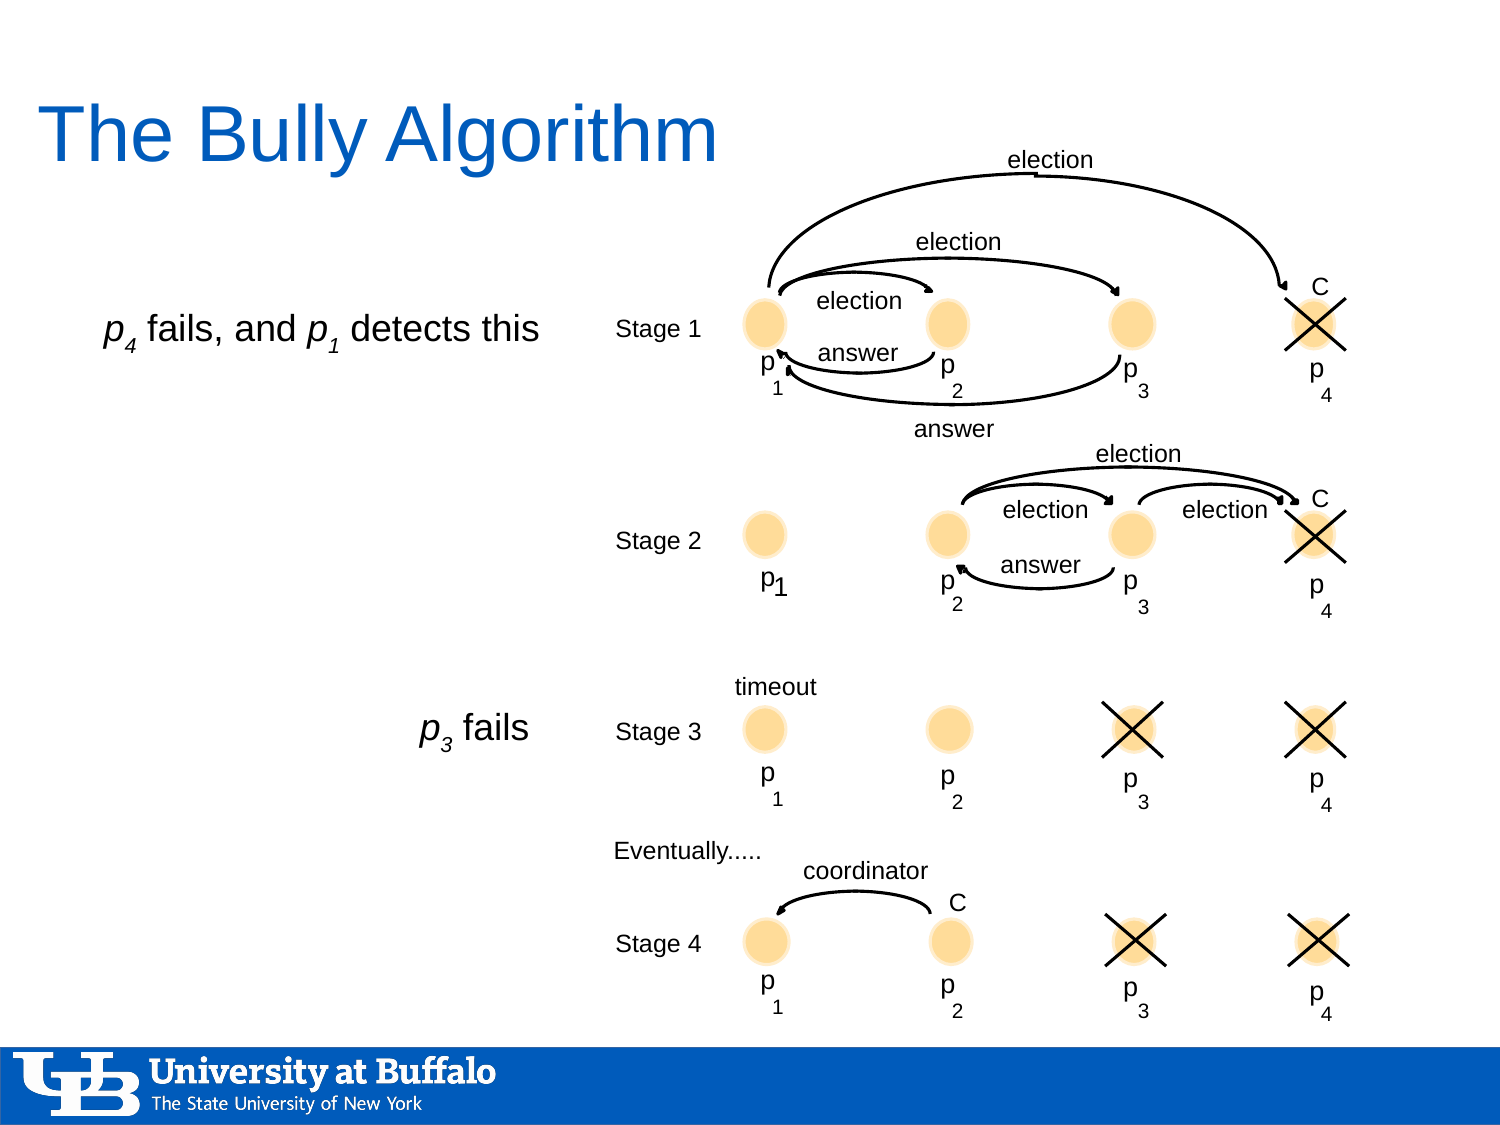

# The Bully Algorithm
election
election
C
election
Stage 1
answer
p
p
p
p
1
2
3
4
answer
election
C
election
election
Stage 2
answer
p
p
p
p
1
2
3
4
timeout
Stage 3
p
p
p
p
1
2
3
4
Eventually.....
coordinator
C
Stage 4
p
p
p
p
1
2
3
4
p4 fails, and p1 detects this
p3 fails